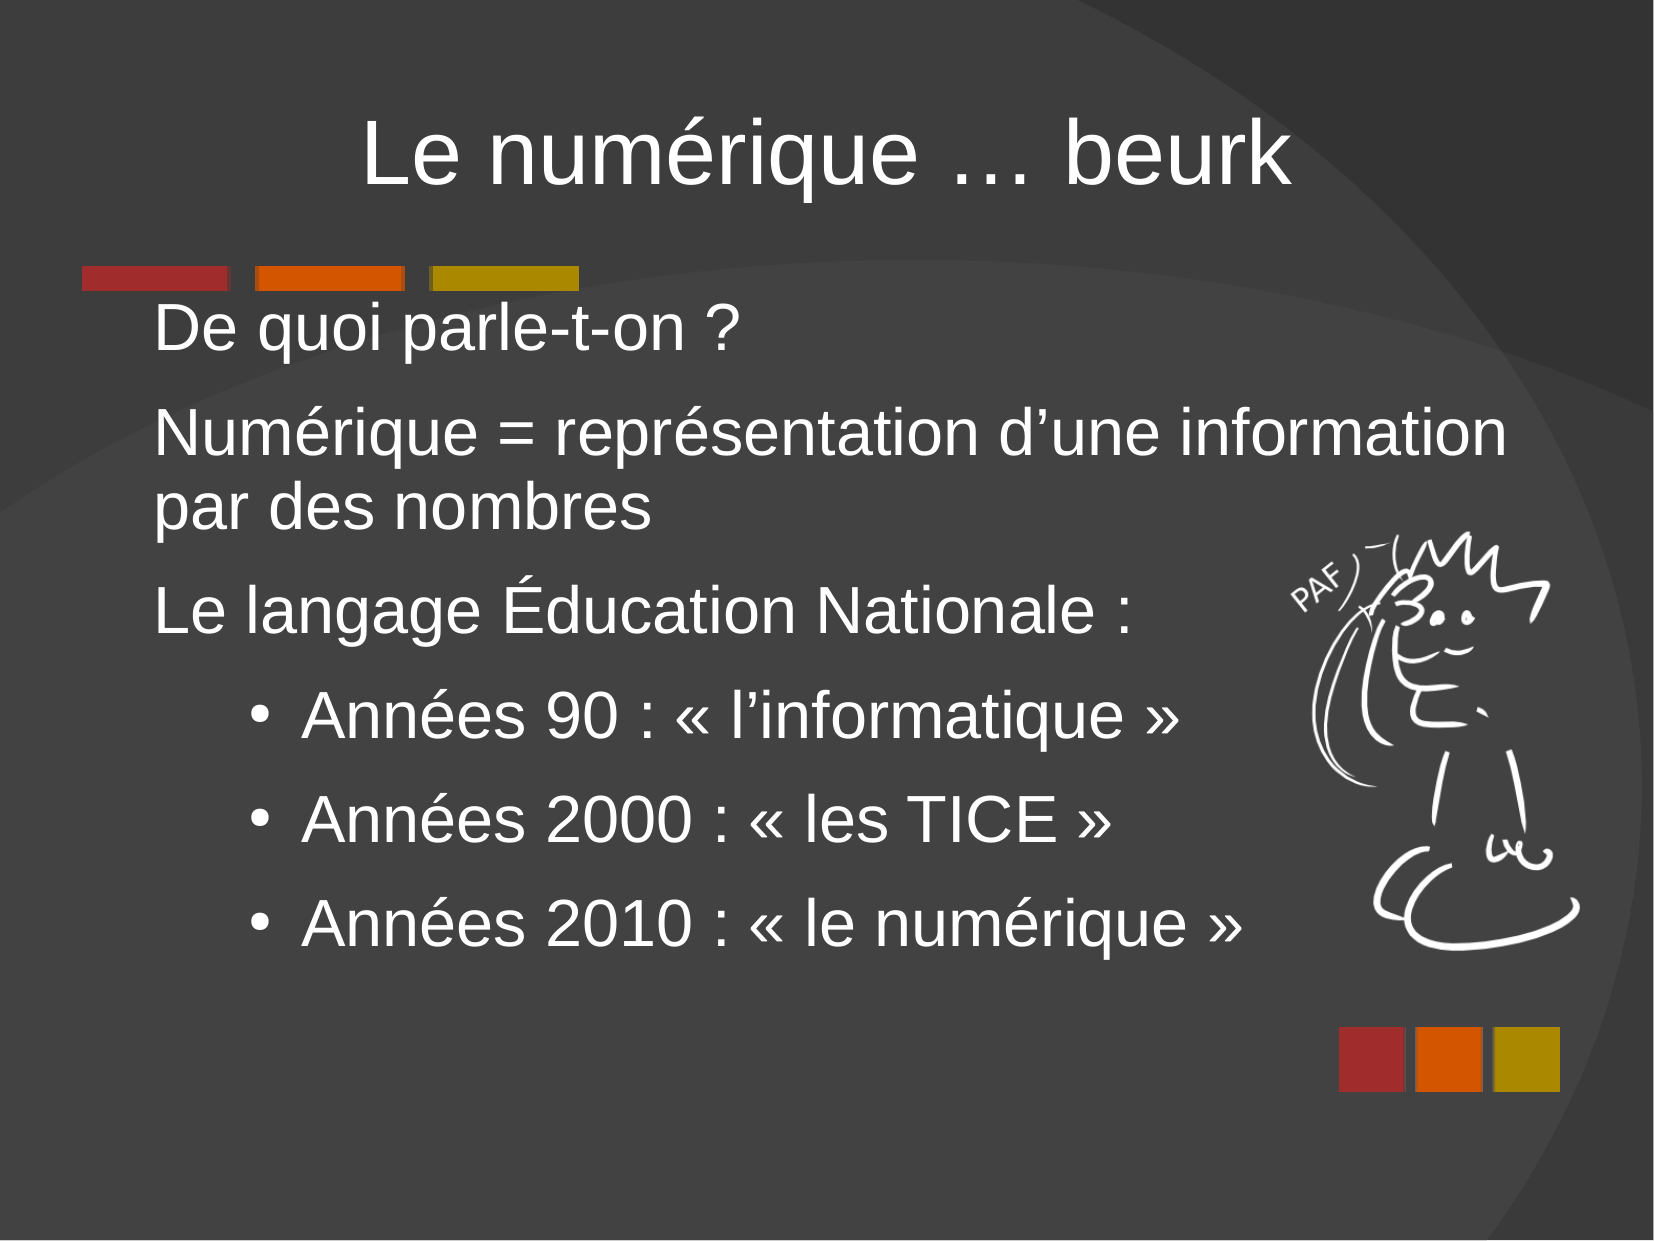

# Le numérique … beurk
De quoi parle-t-on ?
Numérique = représentation d’une information par des nombres
Le langage Éducation Nationale :
Années 90 : « l’informatique »
Années 2000 : « les TICE »
Années 2010 : « le numérique »